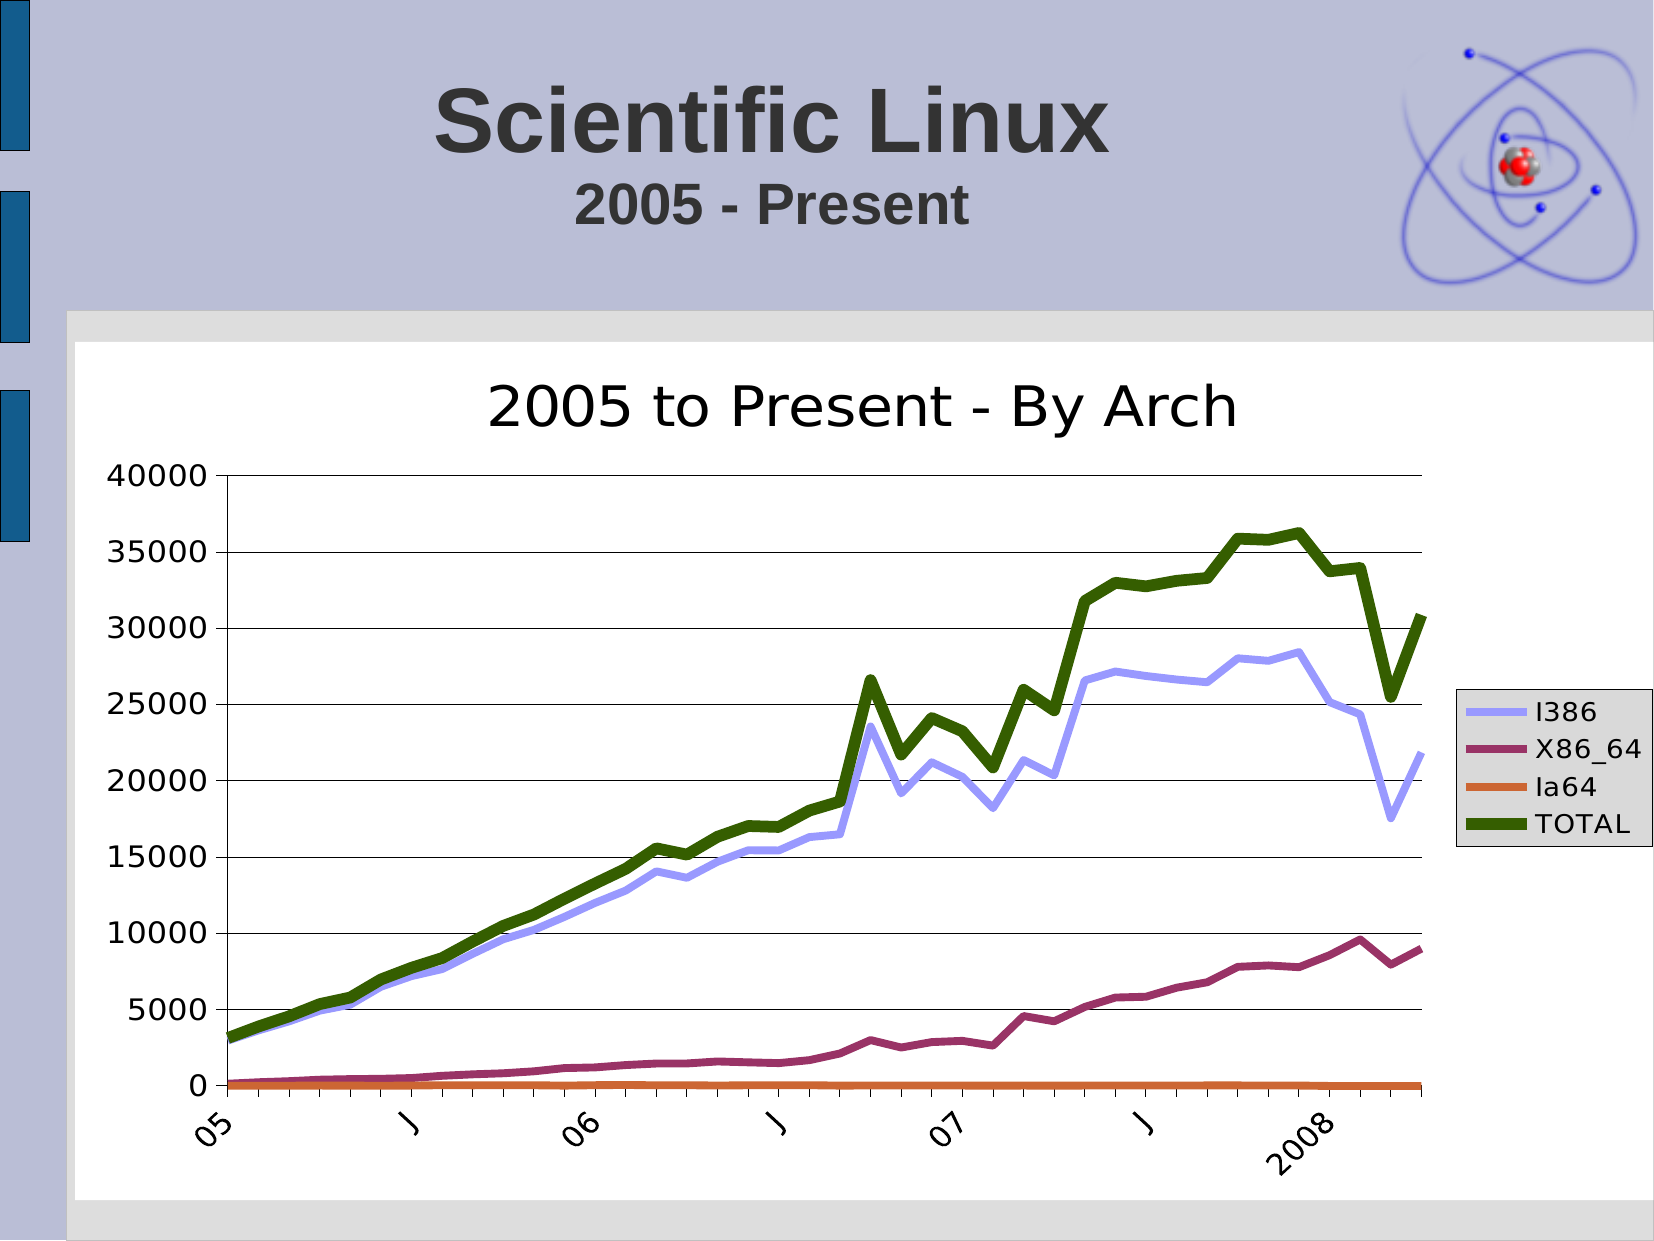

# Scientific Linux 2005 - Present
### Chart: 2005 to Present - By Arch
| Category | I386 | X86_64 | Ia64 | TOTAL |
|---|---|---|---|---|
| 05 | 2979.0 | 146.0 | 15.0 | 3140.0 |
| | 3645.0 | 241.0 | 12.0 | 3898.0 |
| | 4235.0 | 313.0 | 16.0 | 4564.0 |
| | 4933.0 | 409.0 | 24.0 | 5366.0 |
| | 5329.0 | 450.0 | 20.0 | 5799.0 |
| | 6502.0 | 468.0 | 12.0 | 6982.0 |
| J | 7202.0 | 520.0 | 25.0 | 7747.0 |
| | 7663.0 | 665.0 | 49.0 | 8377.0 |
| | 8664.0 | 763.0 | 38.0 | 9465.0 |
| | 9616.0 | 833.0 | 48.0 | 10497.0 |
| | 10231.0 | 960.0 | 44.0 | 11235.0 |
| | 11084.0 | 1171.0 | 19.0 | 12274.0 |
| 06 | 12003.0 | 1215.0 | 51.0 | 13269.0 |
| | 12807.0 | 1367.0 | 62.0 | 14236.0 |
| | 14067.0 | 1473.0 | 39.0 | 15579.0 |
| | 13642.0 | 1477.0 | 47.0 | 15166.0 |
| | 14701.0 | 1608.0 | 28.0 | 16337.0 |
| | 15449.0 | 1547.0 | 44.0 | 17040.0 |
| J | 15435.0 | 1497.0 | 46.0 | 16978.0 |
| | 16313.0 | 1690.0 | 47.0 | 18050.0 |
| | 16497.0 | 2128.0 | 23.0 | 18648.0 |
| | 23568.0 | 3004.0 | 31.0 | 26603.0 |
| | 19177.0 | 2518.0 | 27.0 | 21722.0 |
| | 21219.0 | 2873.0 | 26.0 | 24118.0 |
| 07 | 20265.0 | 2960.0 | 25.0 | 23250.0 |
| | 18211.0 | 2642.0 | 23.0 | 20876.0 |
| | 21365.0 | 4582.0 | 25.0 | 25972.0 |
| | 20359.0 | 4238.0 | 21.0 | 24618.0 |
| | 26581.0 | 5176.0 | 24.0 | 31781.0 |
| | 27167.0 | 5793.0 | 29.0 | 32989.0 |
| J | 26871.0 | 5851.0 | 28.0 | 32750.0 |
| | 26643.0 | 6442.0 | 29.0 | 33114.0 |
| | 26466.0 | 6798.0 | 35.0 | 33299.0 |
| | 28037.0 | 7806.0 | 34.0 | 35877.0 |
| | 27869.0 | 7902.0 | 32.0 | 35803.0 |
| | 28439.0 | 7781.0 | 27.0 | 36247.0 |
| 2008 | 25163.0 | 8577.0 | 0.0 | 33740.0 |
| | 24355.0 | 9604.0 | 0.0 | 33959.0 |
| | 17549.0 | 7953.0 | 0.0 | 25502.0 |
| | 21872.0 | 9003.0 | 0.0 | 30875.0 |